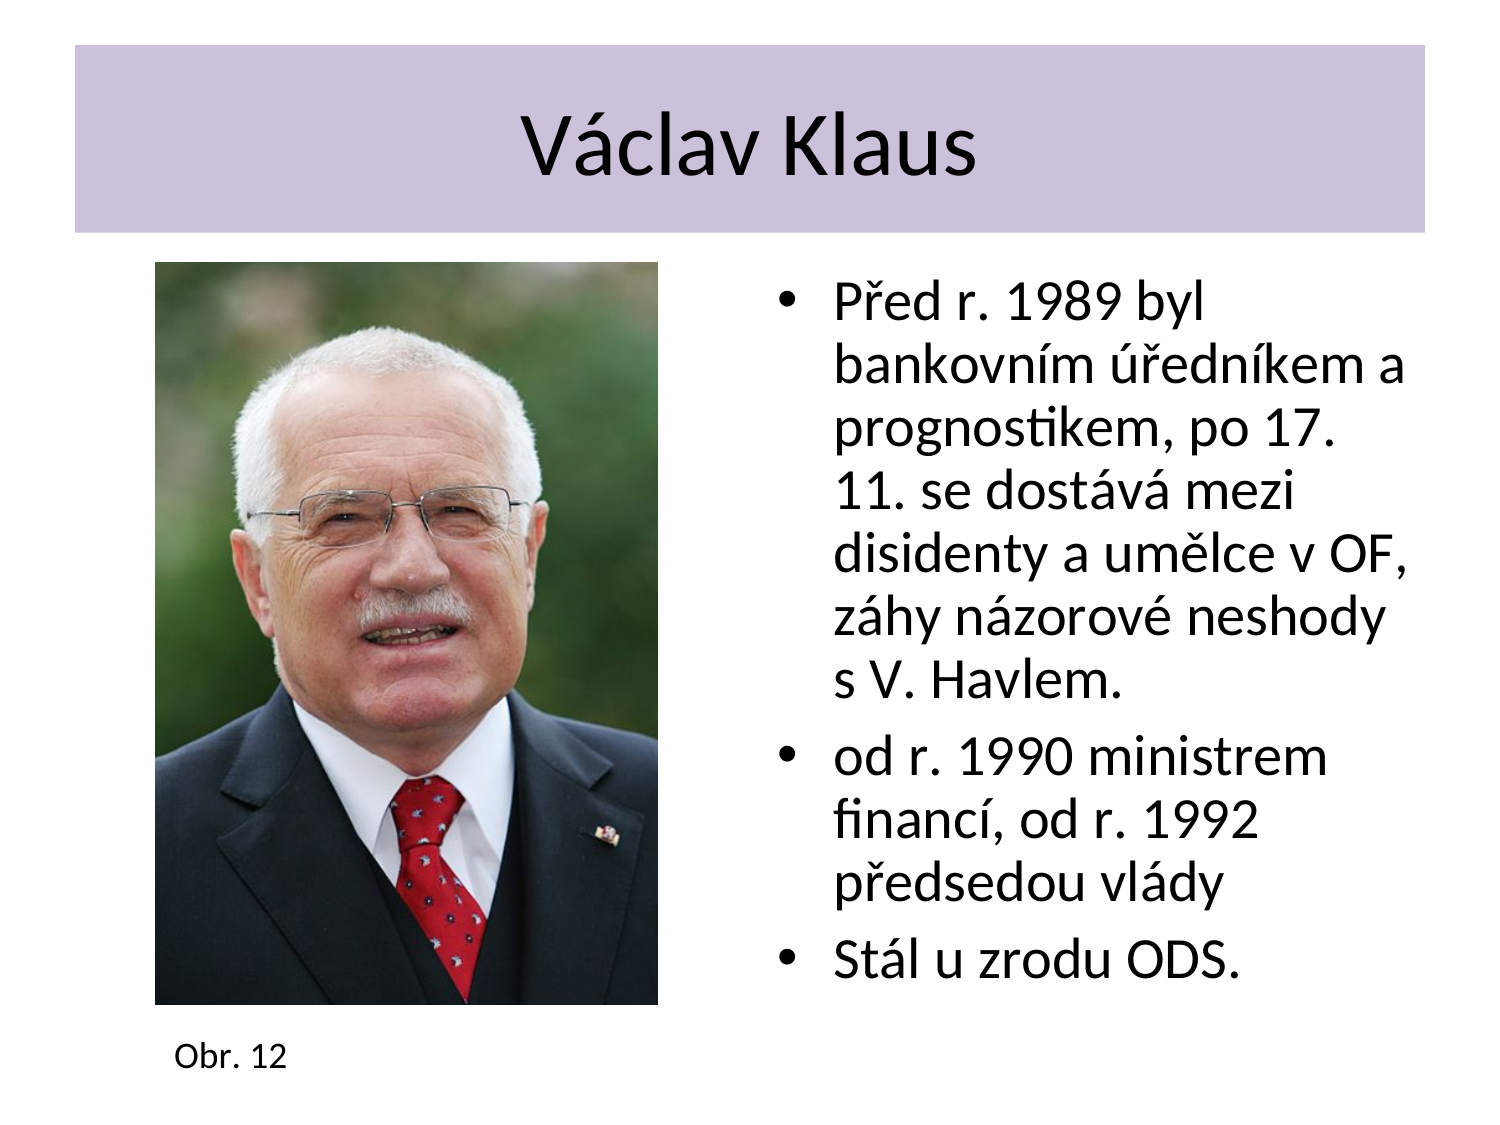

# Václav Klaus
Před r. 1989 byl bankovním úředníkem a prognostikem, po 17. 11. se dostává mezi disidenty a umělce v OF, záhy názorové neshody s V. Havlem.
od r. 1990 ministrem financí, od r. 1992 předsedou vlády
Stál u zrodu ODS.
Obr. 12